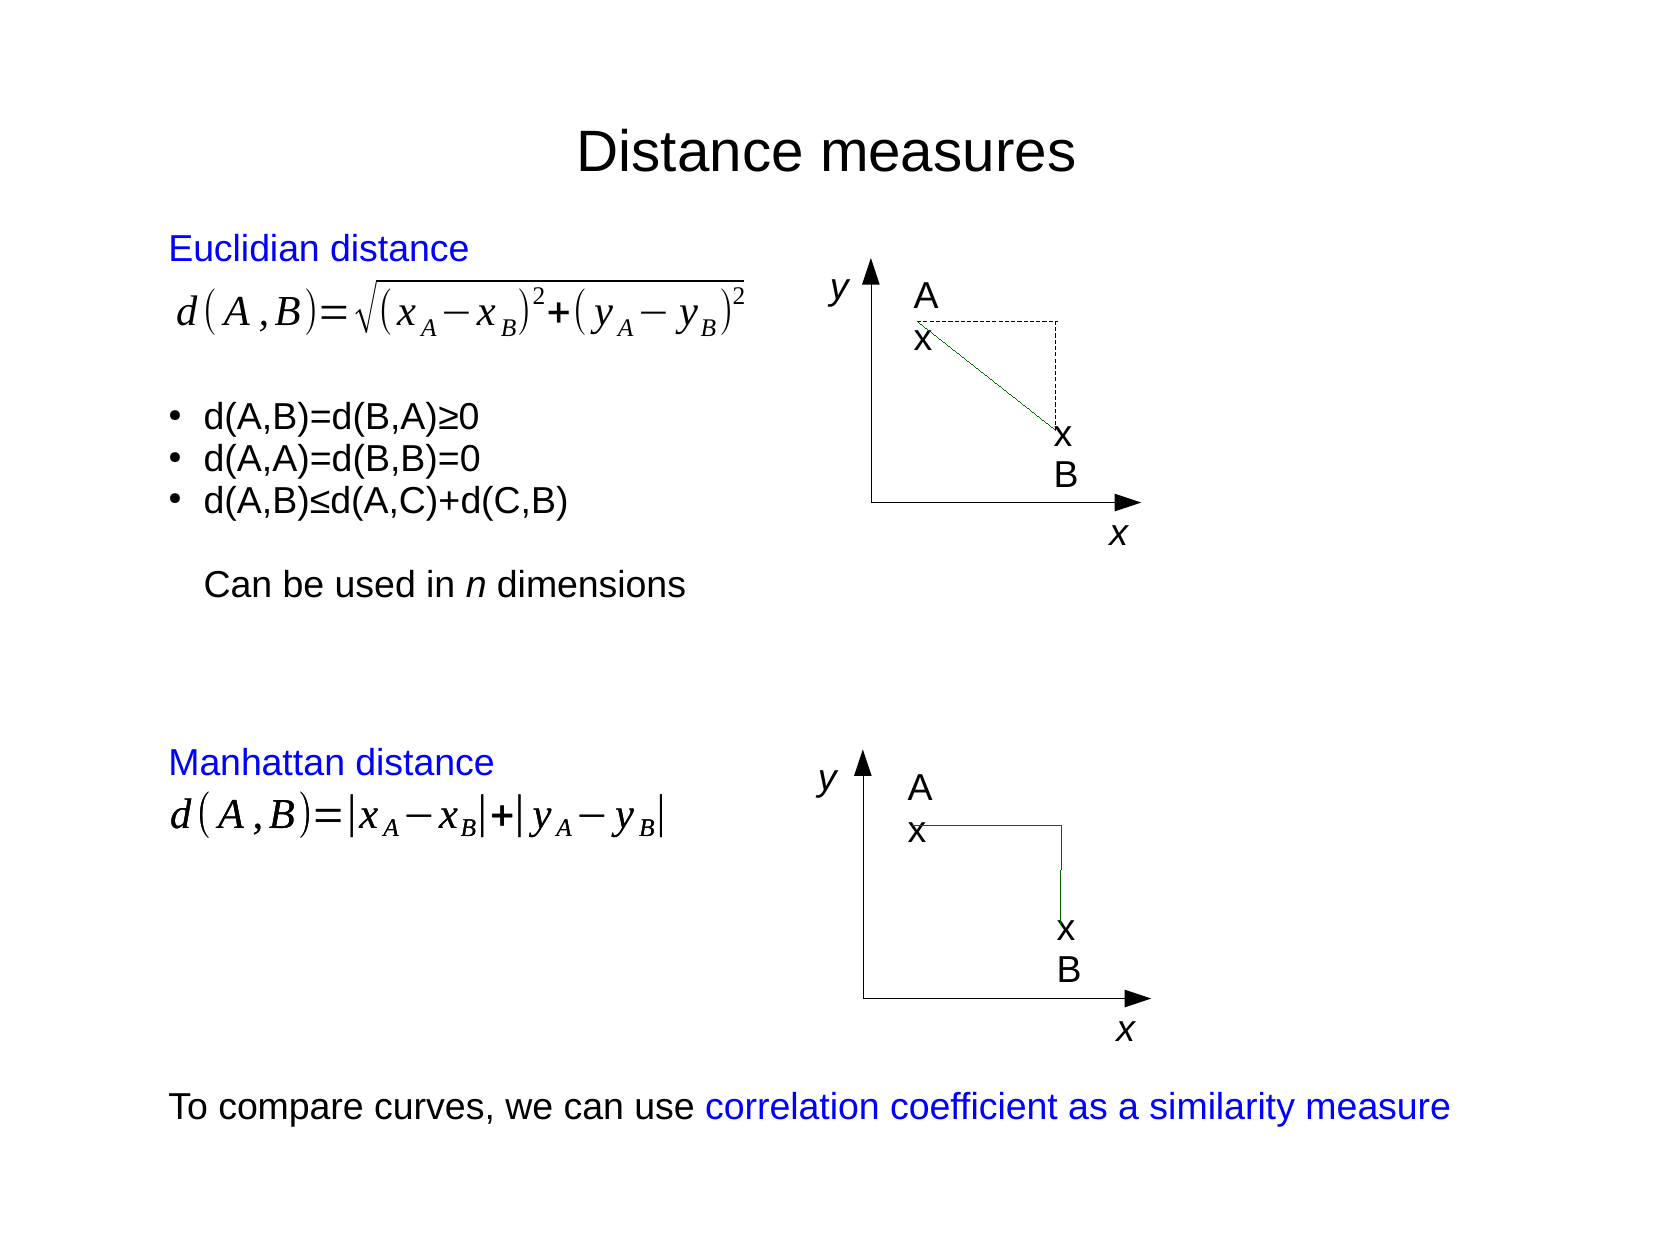

# Distance measures
Euclidian distance
d(A,B)=d(B,A)≥0
d(A,A)=d(B,B)=0
d(A,B)≤d(A,C)+d(C,B)
Can be used in n dimensions
y
A
x
x
B
x
Manhattan distance
y
A
x
x
B
x
To compare curves, we can use correlation coefficient as a similarity measure